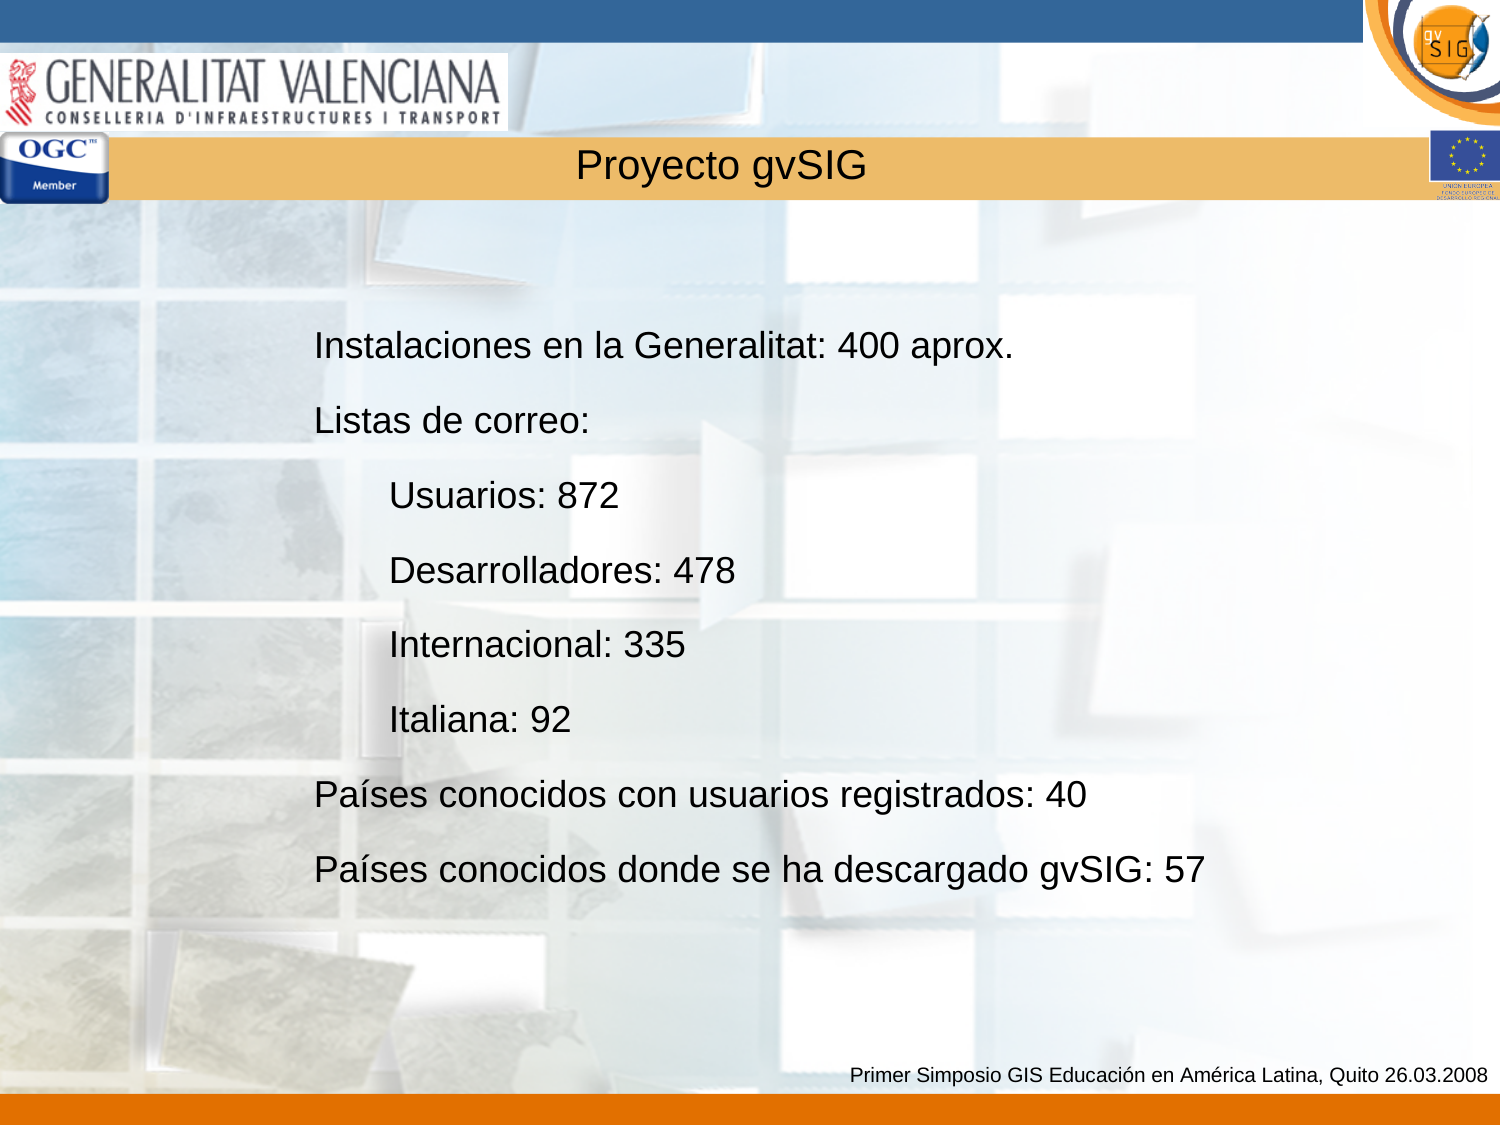

Proyecto gvSIG
# Instalaciones en la Generalitat: 400 aprox.
Listas de correo:
Usuarios: 872
Desarrolladores: 478
Internacional: 335
Italiana: 92
Países conocidos con usuarios registrados: 40
Países conocidos donde se ha descargado gvSIG: 57